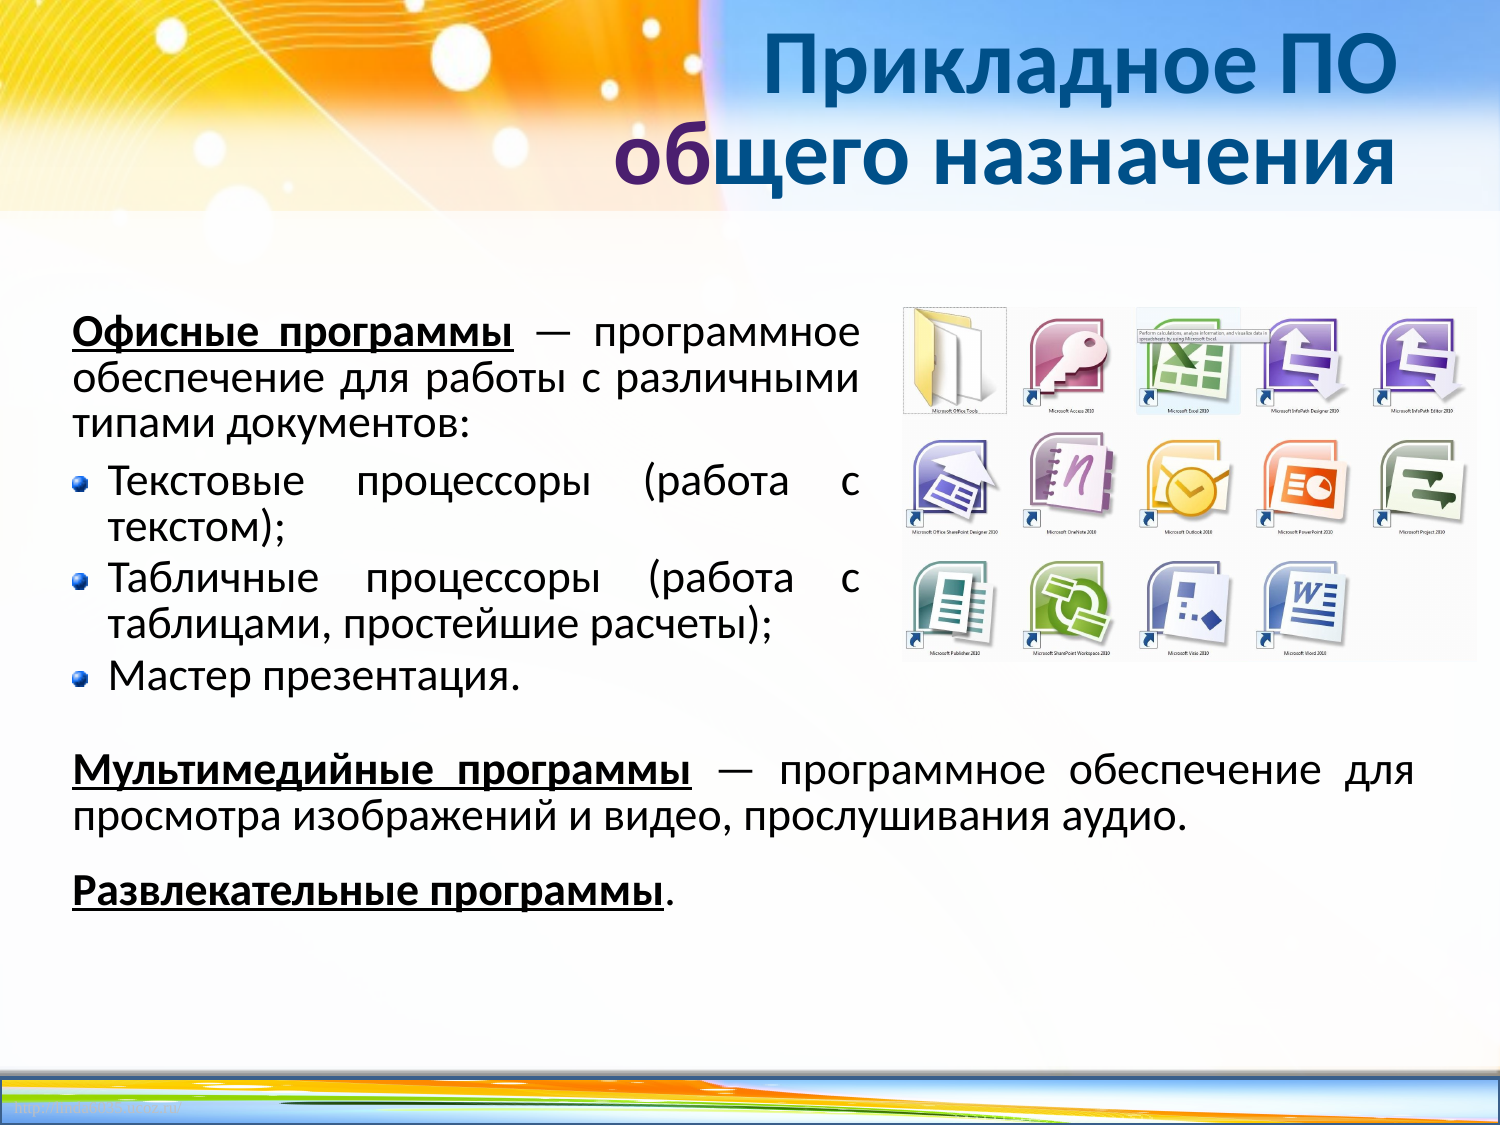

# Прикладное ПО общего назначения
Офисные программы — программное обеспечение для работы с различными типами документов:
Текстовые процессоры (работа с текстом);
Табличные процессоры (работа с таблицами, простейшие расчеты);
Мастер презентация.
Мультимедийные программы — программное обеспечение для просмотра изображений и видео, прослушивания аудио.
Развлекательные программы.